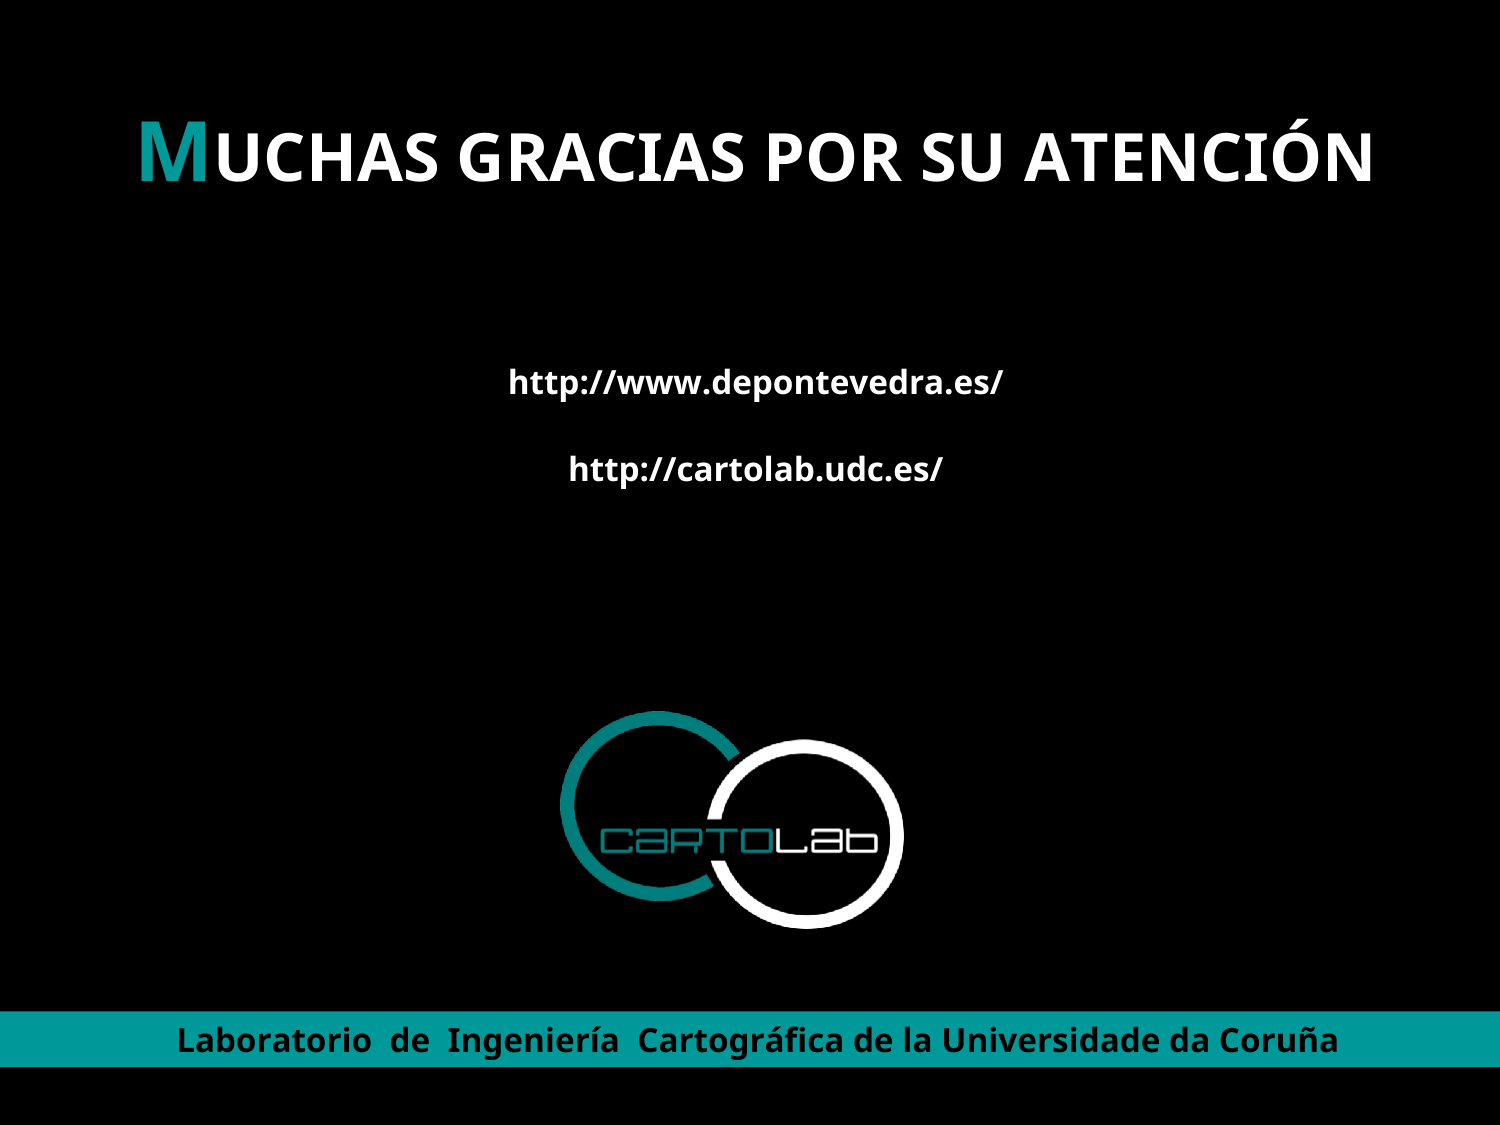

MUCHAS GRACIAS POR SU ATENCIÓN
http://www.depontevedra.es/
http://cartolab.udc.es/
 Laboratorio de Ingeniería Cartográfica de la Universidade da Coruña